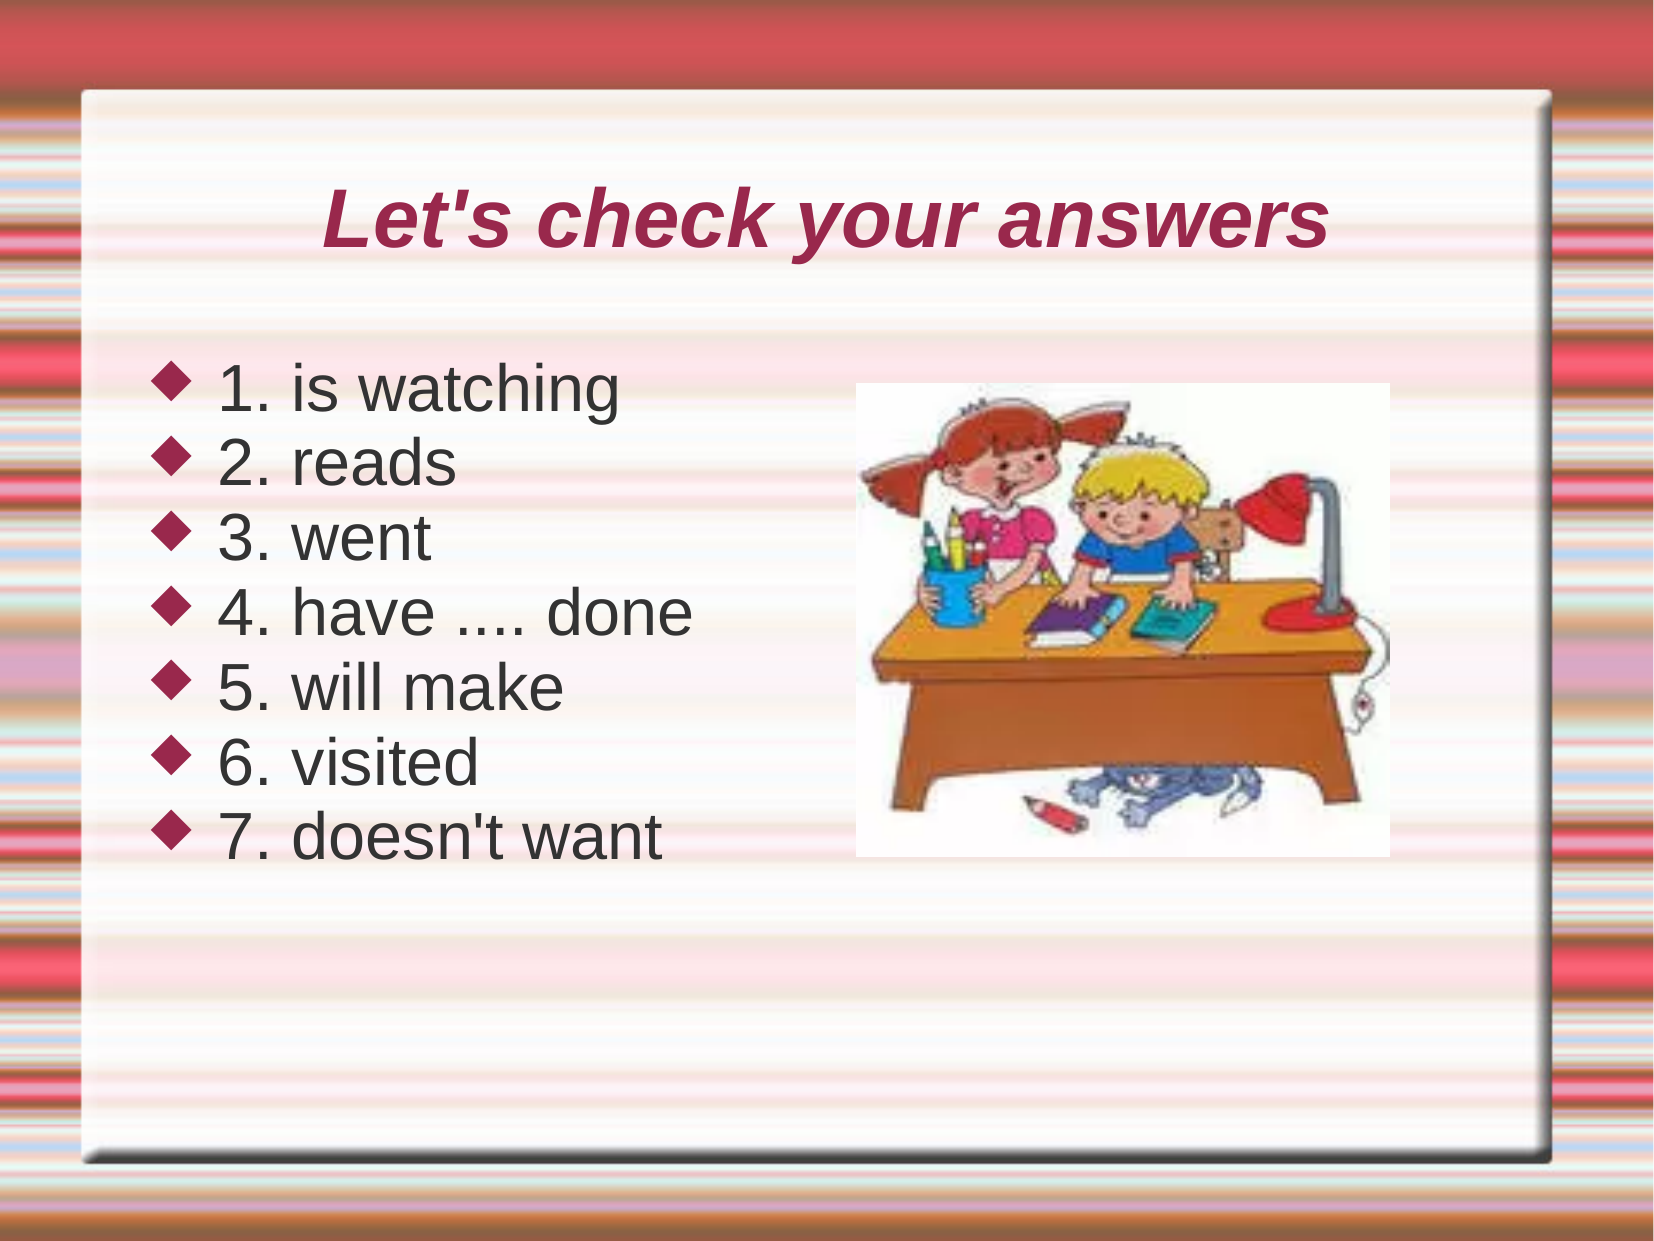

# Let's check your answers
1. is watching
2. reads
3. went
4. have .... done
5. will make
6. visited
7. doesn't want